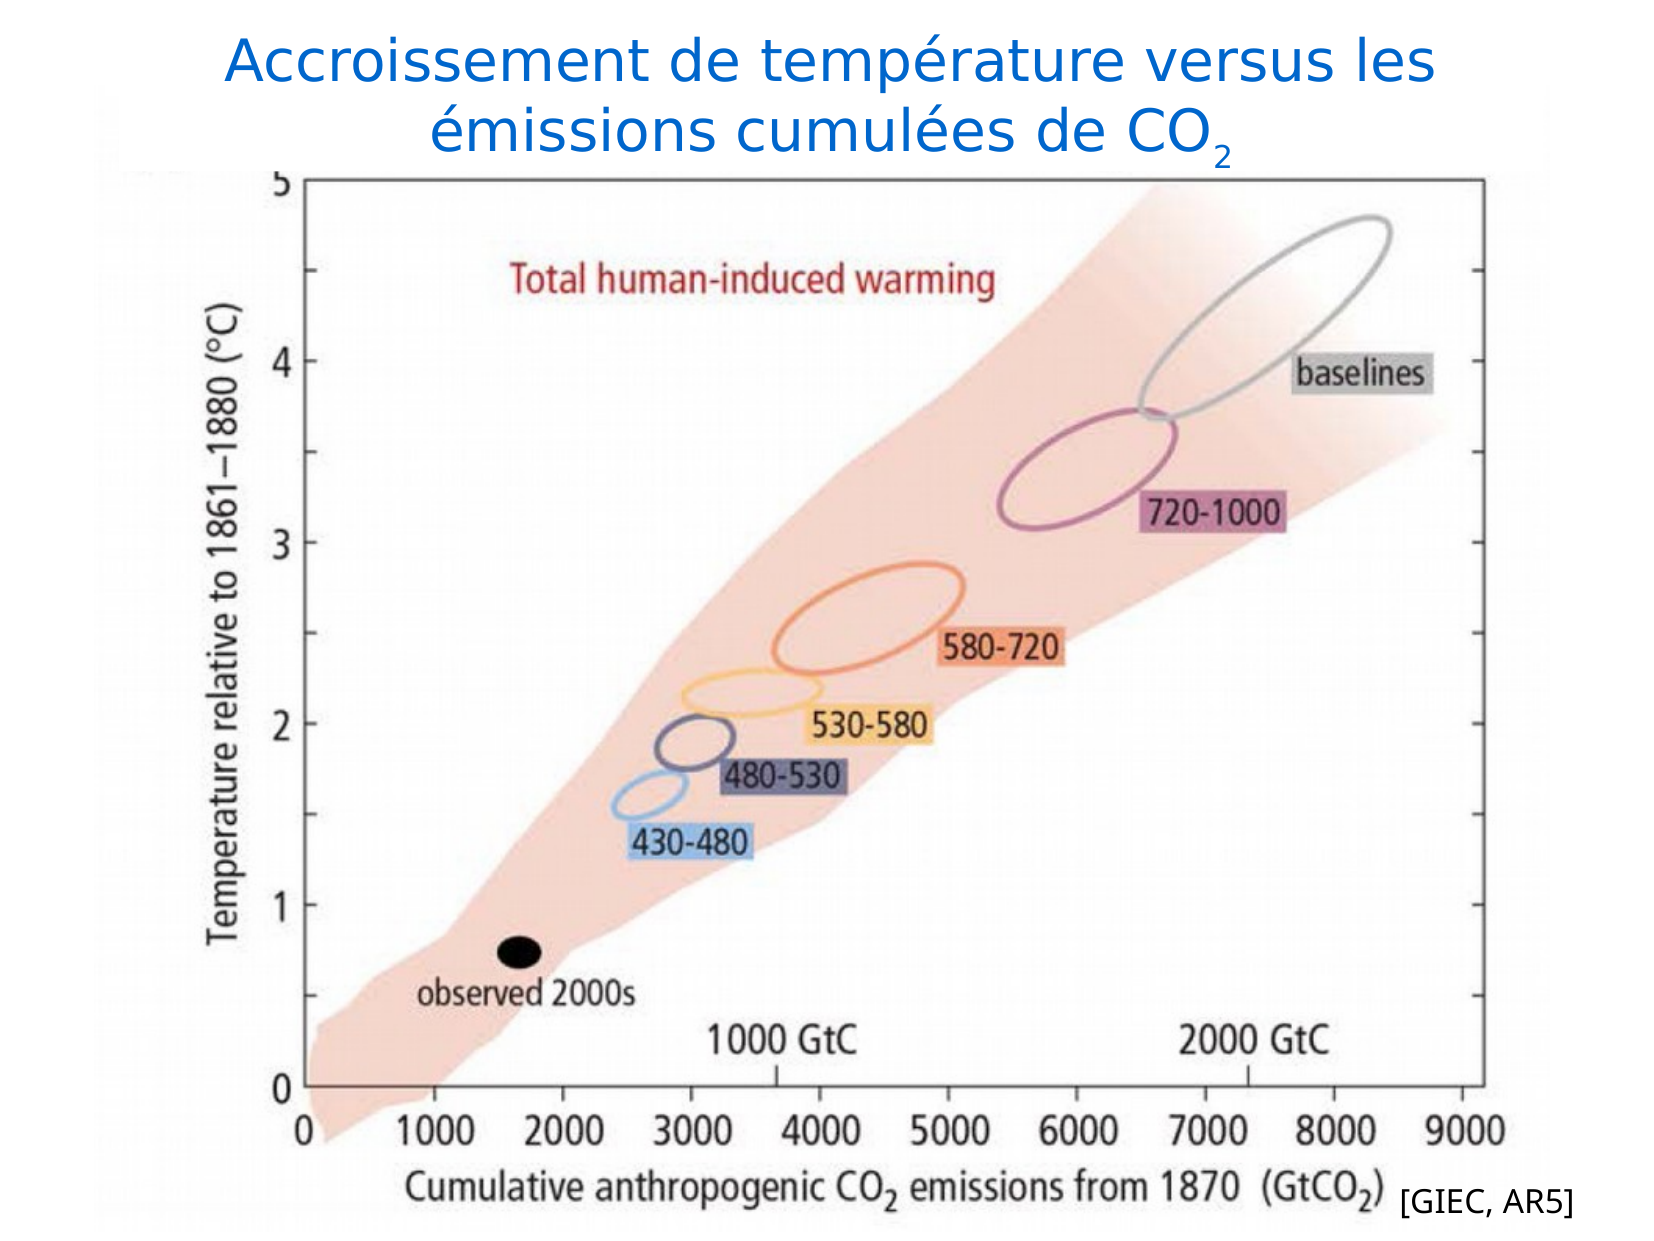

Accroissement de température versus les émissions cumulées de CO2
[GIEC, AR5]